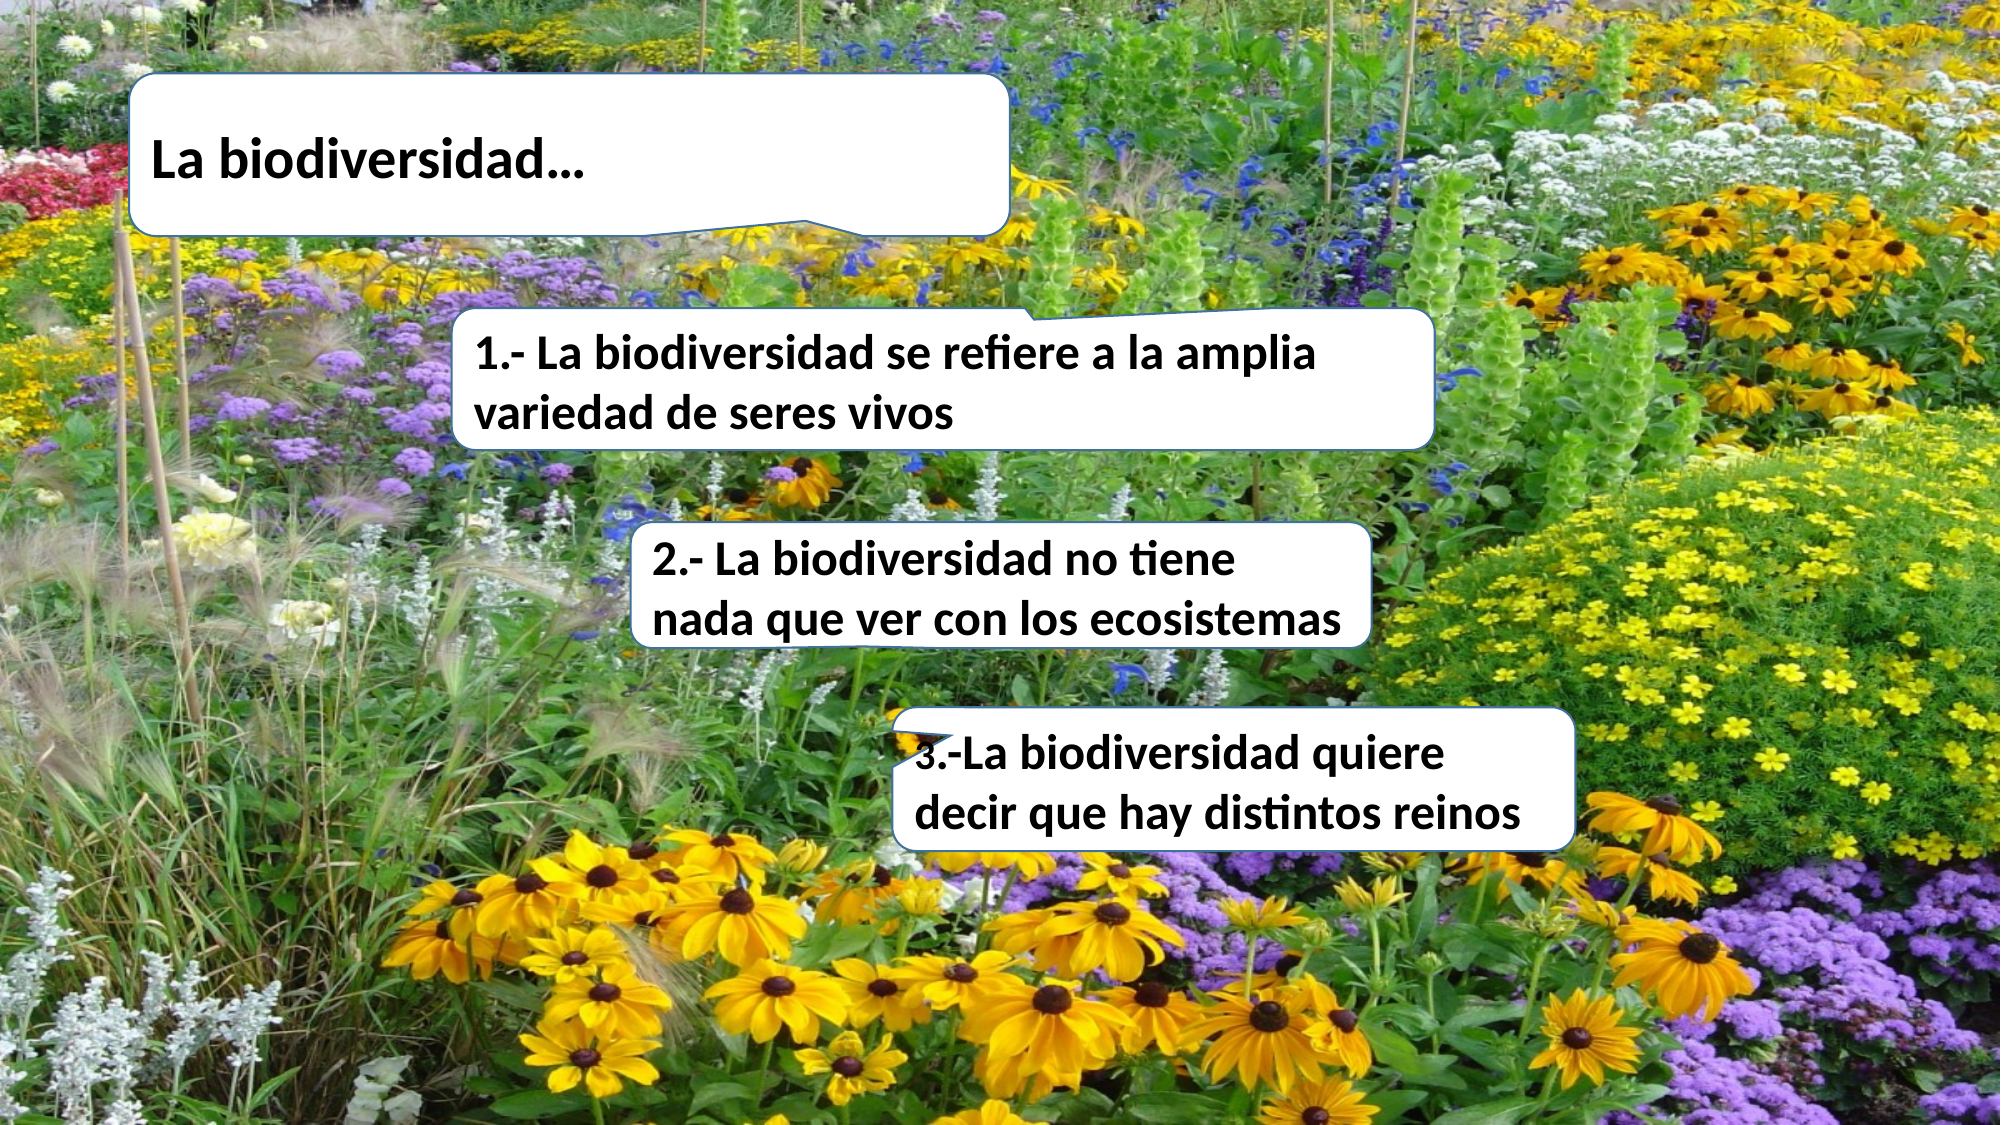

La biodiversidad…
1.- La biodiversidad se refiere a la amplia variedad de seres vivos
2.- La biodiversidad no tiene nada que ver con los ecosistemas
3.-La biodiversidad quiere decir que hay distintos reinos